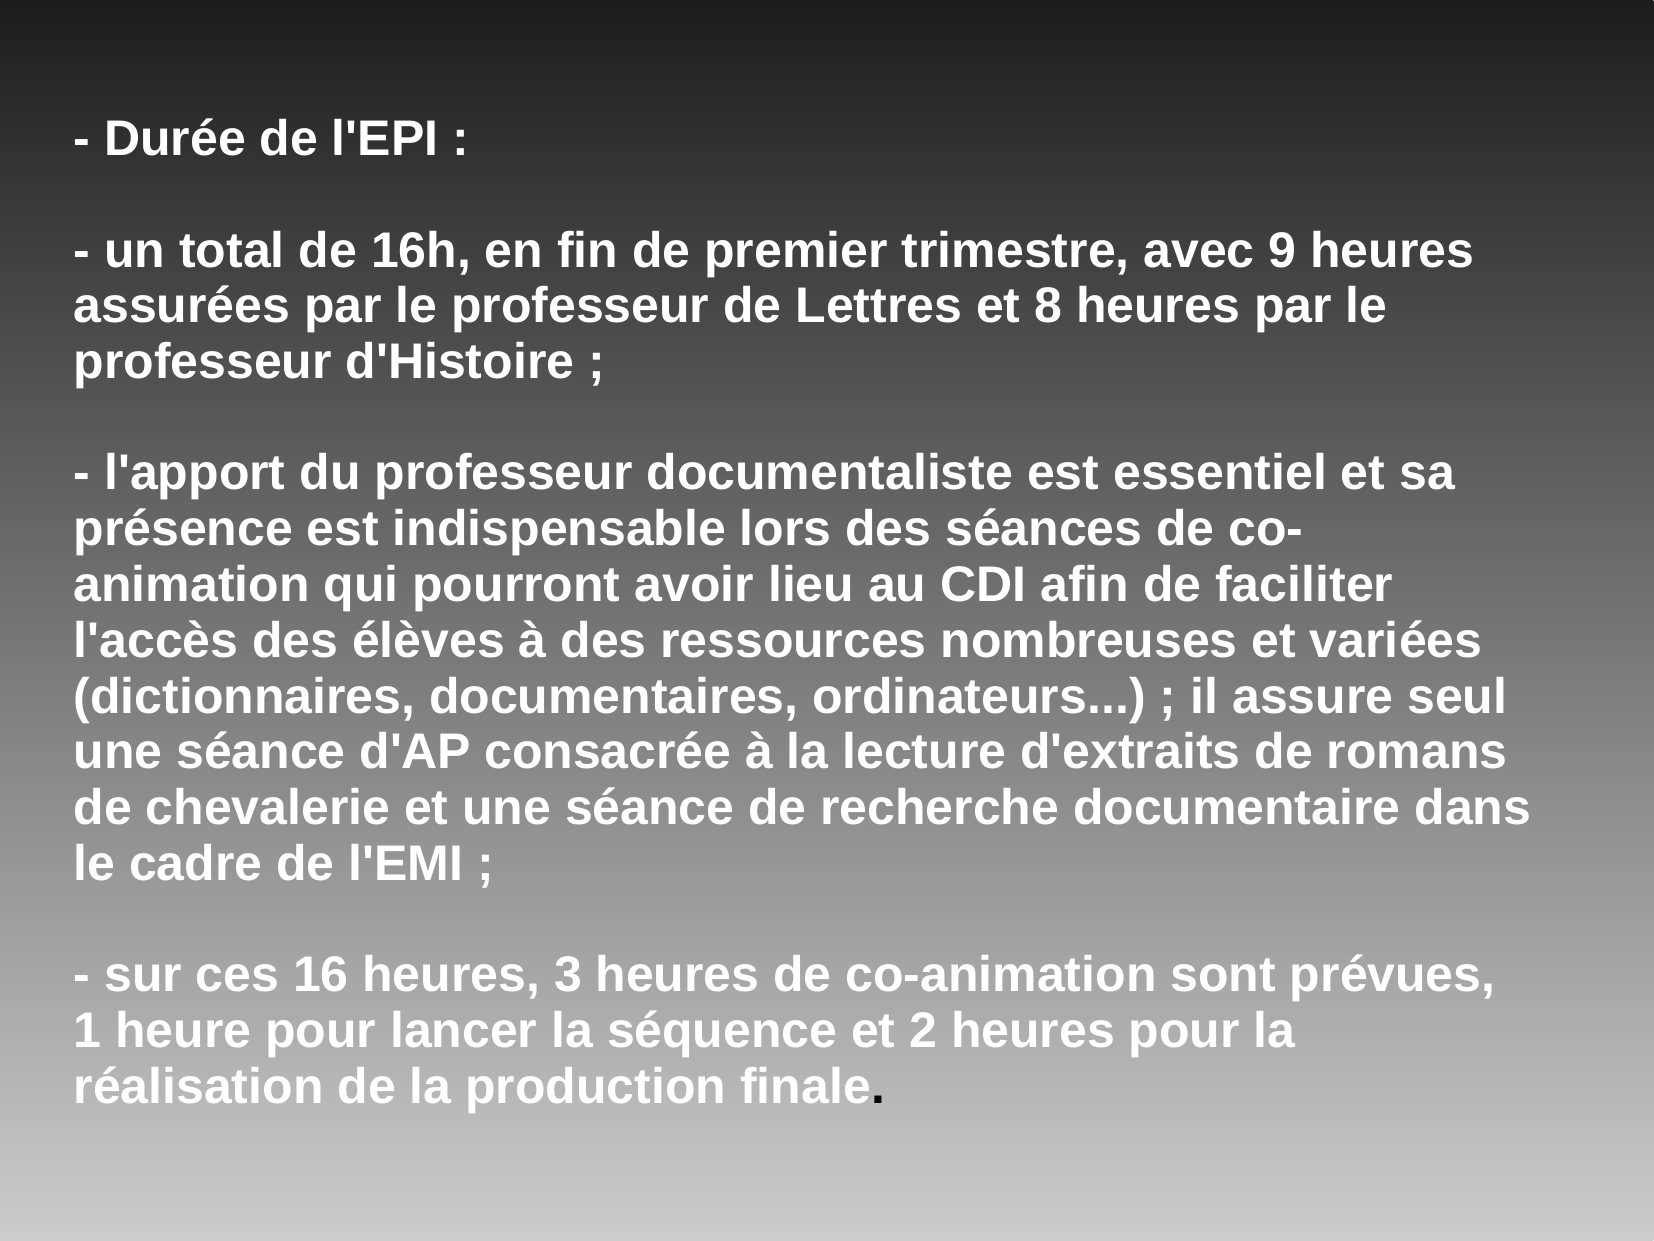

- Durée de l'EPI :
- un total de 16h, en fin de premier trimestre, avec 9 heures assurées par le professeur de Lettres et 8 heures par le professeur d'Histoire ;
- l'apport du professeur documentaliste est essentiel et sa présence est indispensable lors des séances de co-animation qui pourront avoir lieu au CDI afin de faciliter l'accès des élèves à des ressources nombreuses et variées (dictionnaires, documentaires, ordinateurs...) ; il assure seul une séance d'AP consacrée à la lecture d'extraits de romans de chevalerie et une séance de recherche documentaire dans le cadre de l'EMI ;
- sur ces 16 heures, 3 heures de co-animation sont prévues, 1 heure pour lancer la séquence et 2 heures pour la réalisation de la production finale.